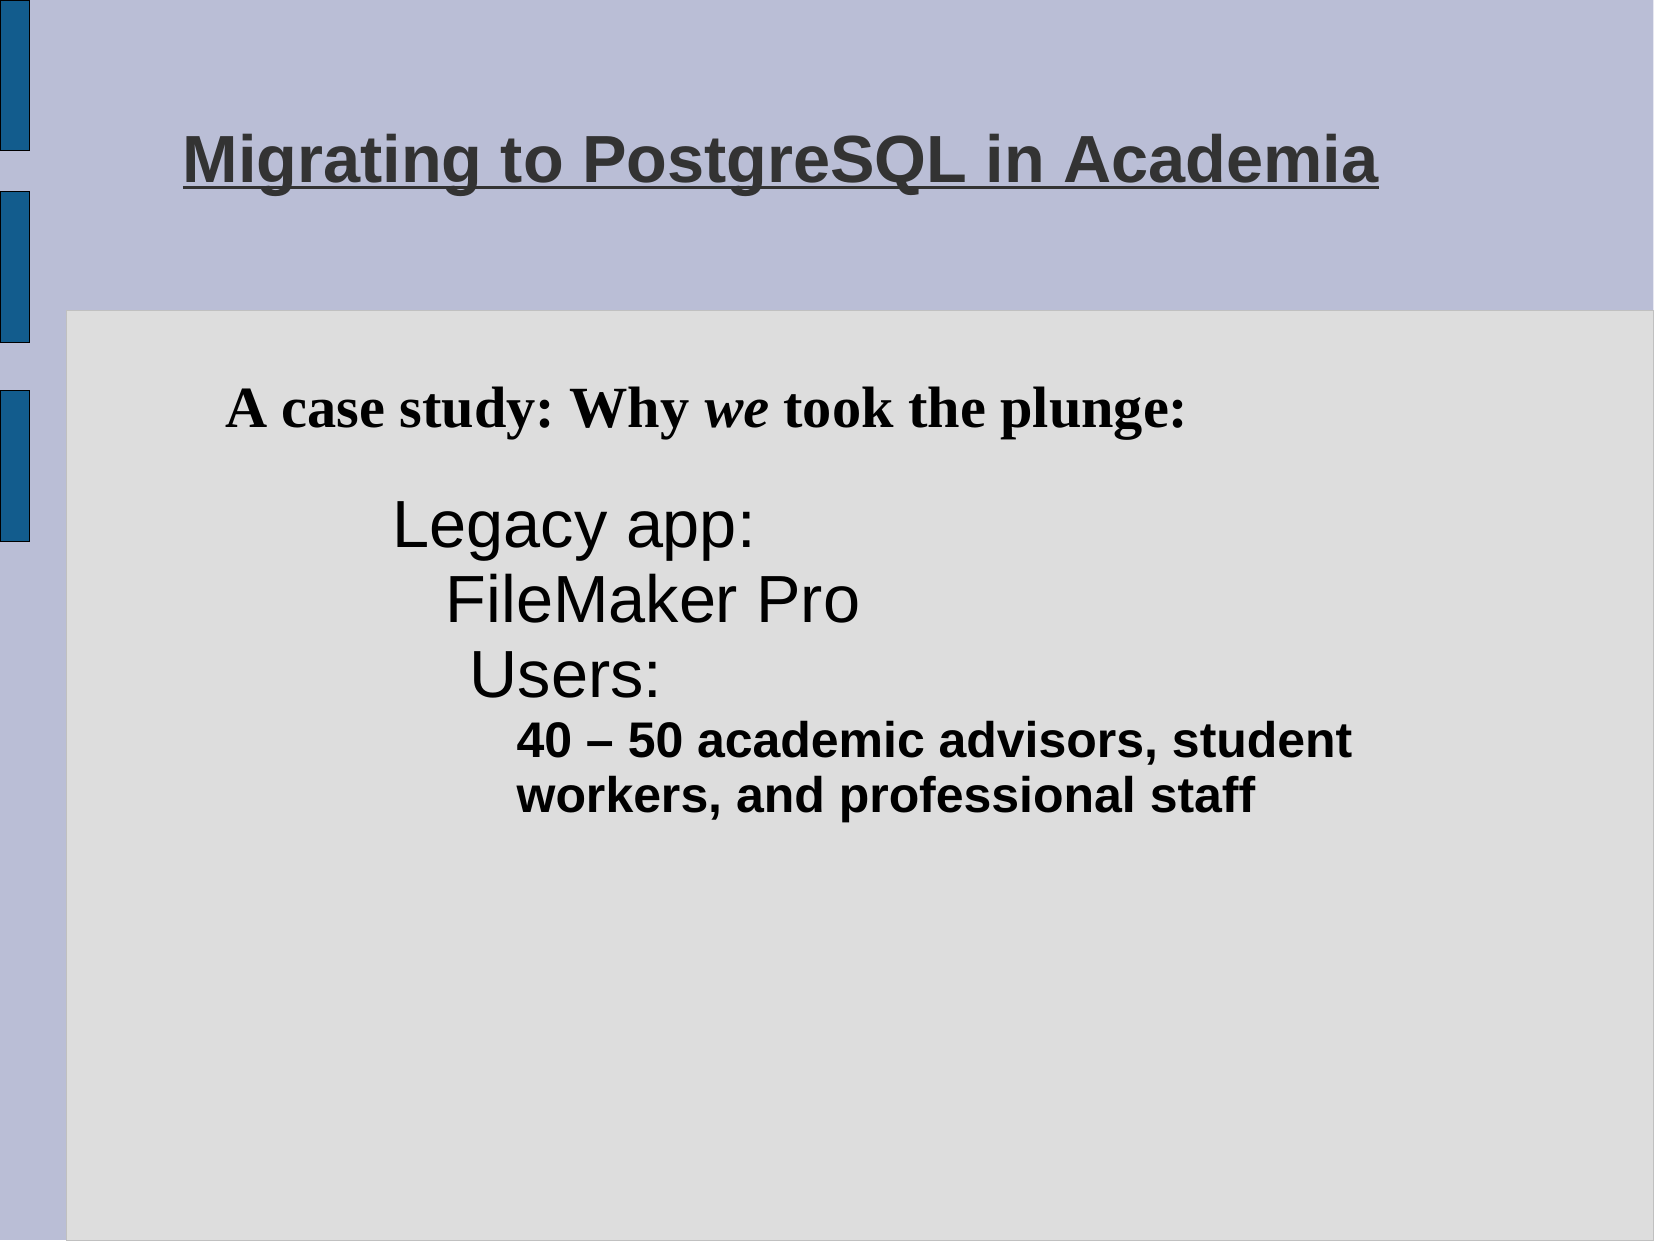

# Migrating to PostgreSQL in Academia
A case study: Why we took the plunge:
Legacy app:
FileMaker Pro
Users:
40 – 50 academic advisors, student workers, and professional staff